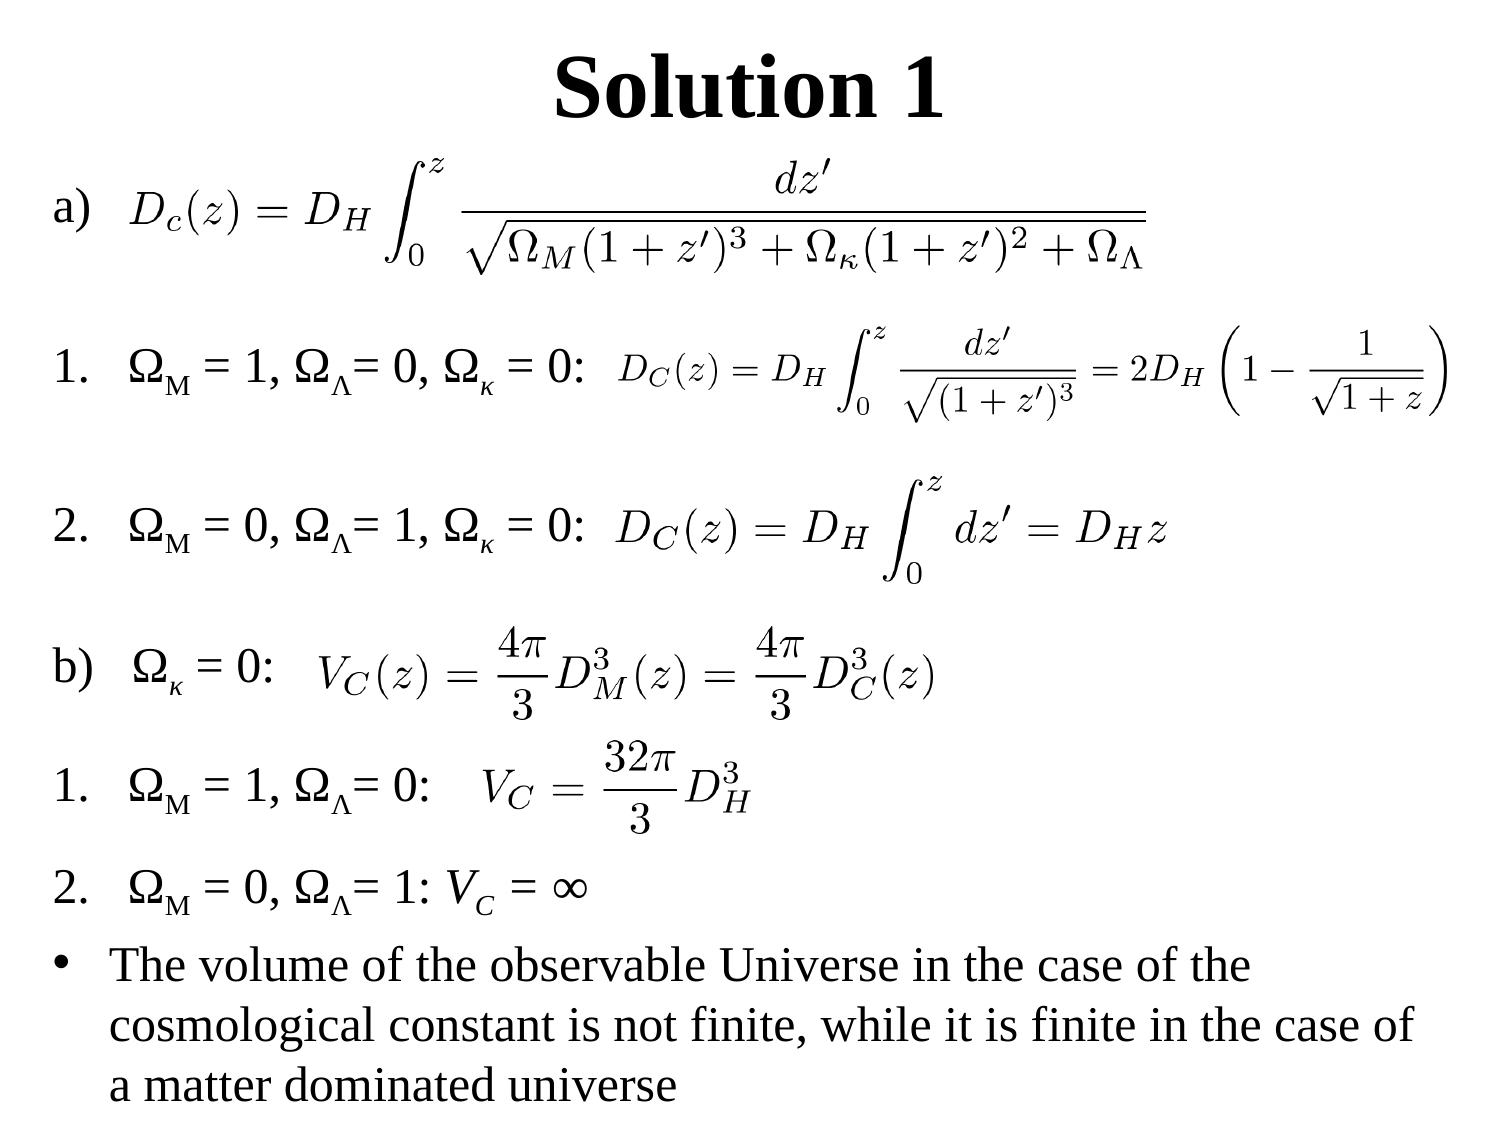

# Solution 1
a)
ΩM = 1, ΩΛ= 0, Ωκ = 0:
ΩM = 0, ΩΛ= 1, Ωκ = 0:
b) Ωκ = 0:
1.	ΩM = 1, ΩΛ= 0:
2.	ΩM = 0, ΩΛ= 1: VC = ∞
The volume of the observable Universe in the case of the cosmological constant is not finite, while it is finite in the case of a matter dominated universe